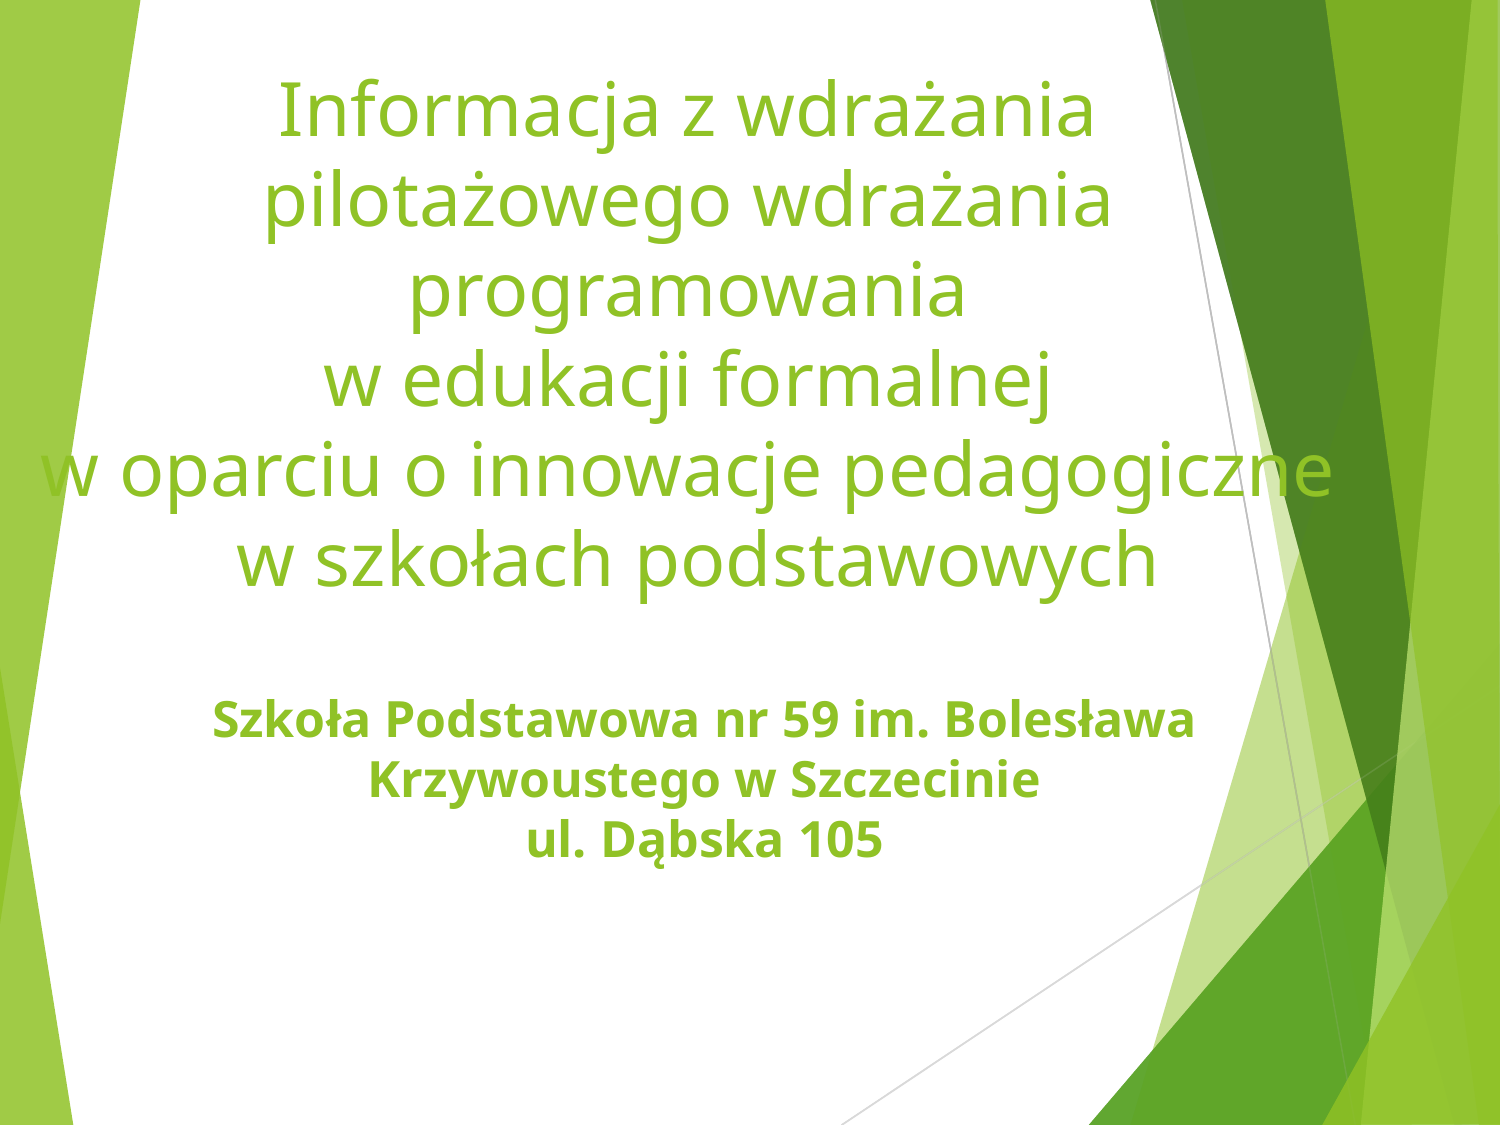

# Informacja z wdrażania pilotażowego wdrażania programowania w edukacji formalnej w oparciu o innowacje pedagogiczne w szkołach podstawowych
Szkoła Podstawowa nr 59 im. Bolesława Krzywoustego w Szczecinie
ul. Dąbska 105